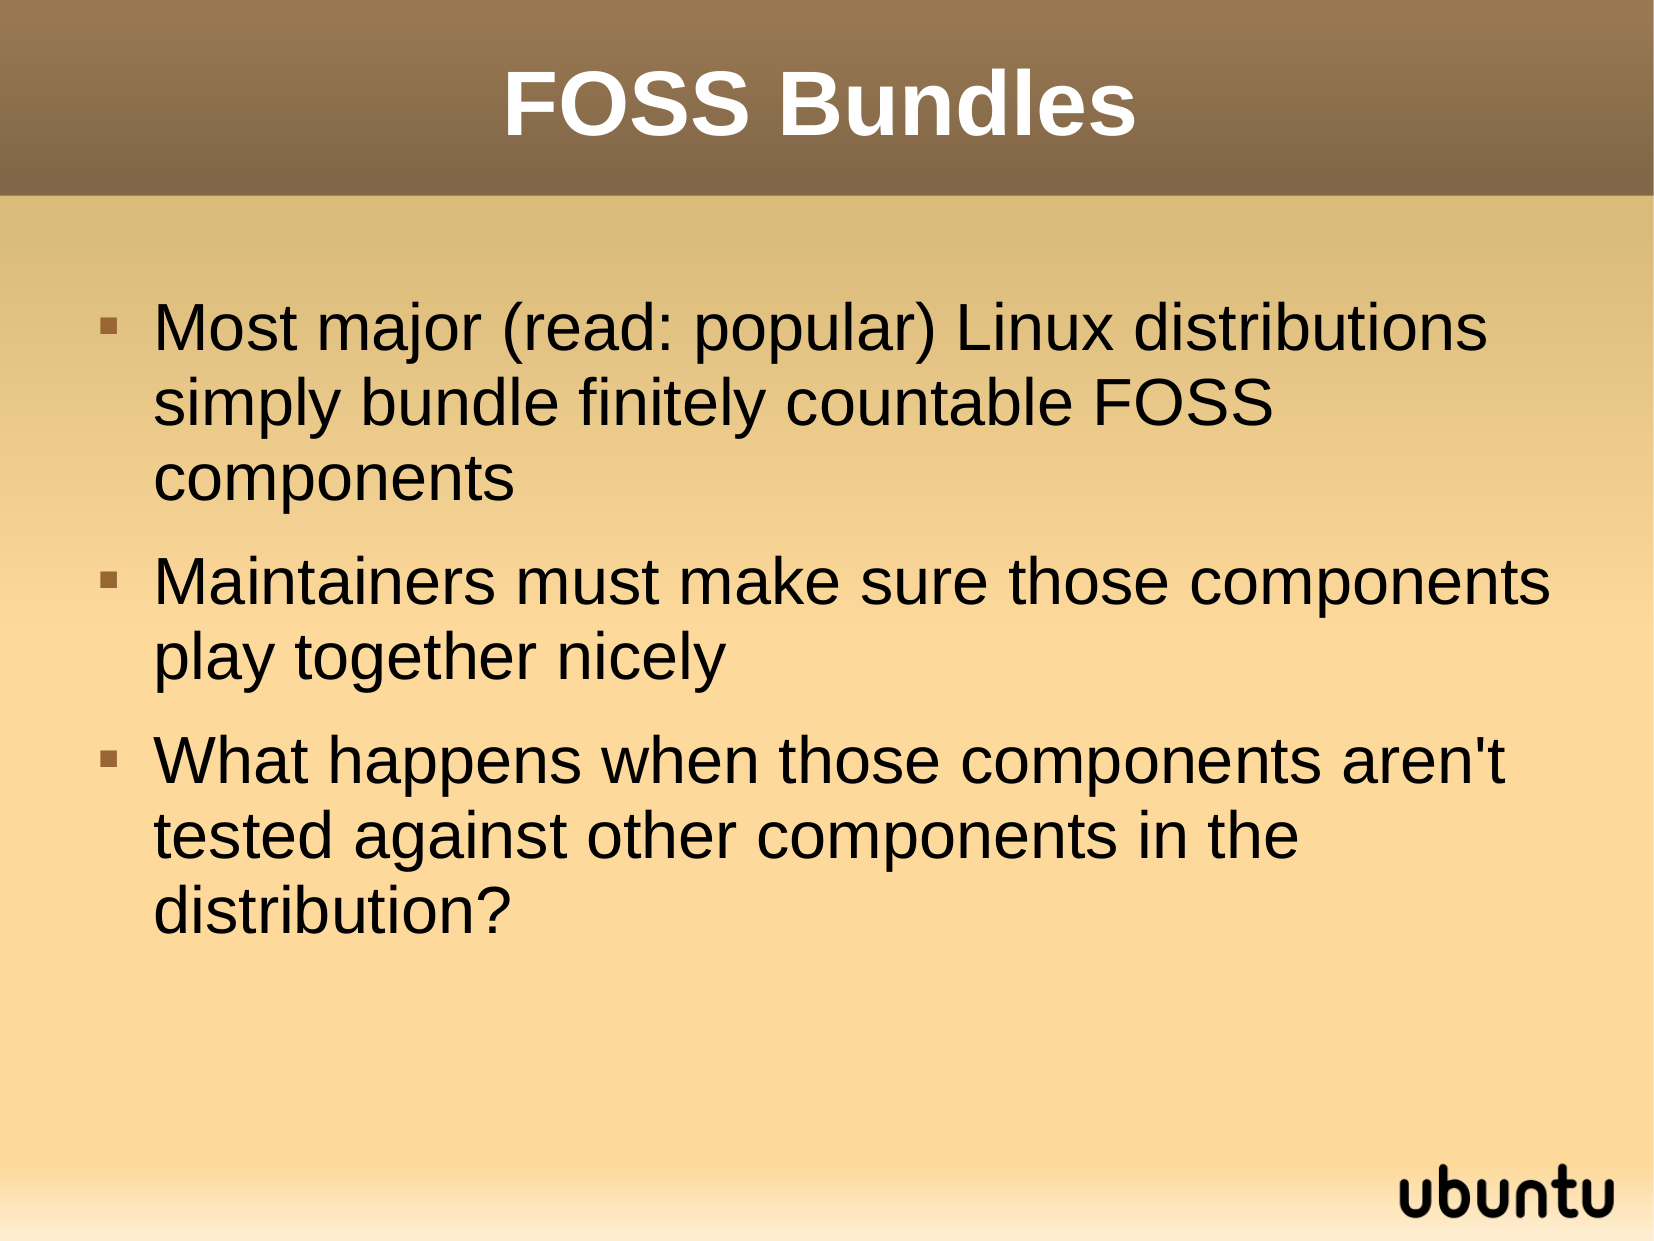

# FOSS Bundles
Most major (read: popular) Linux distributions simply bundle finitely countable FOSS components
Maintainers must make sure those components play together nicely
What happens when those components aren't tested against other components in the distribution?